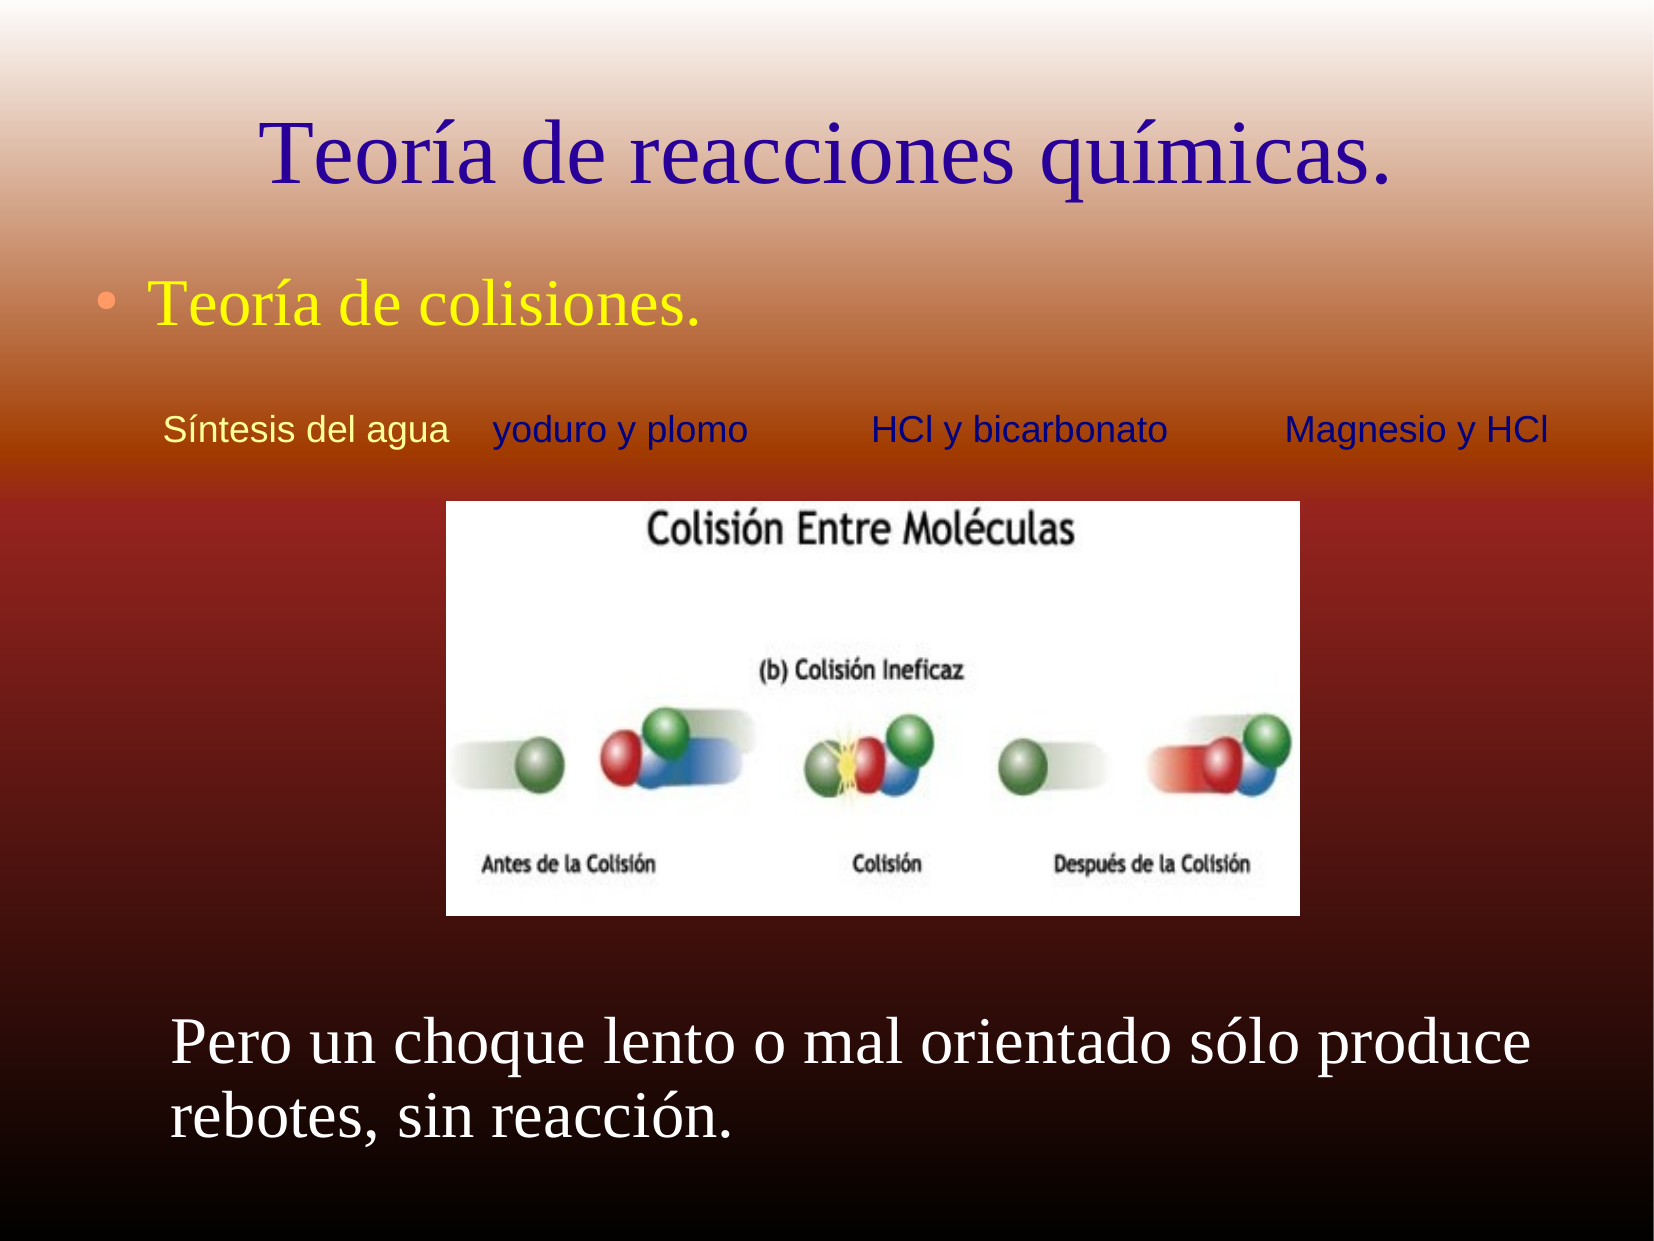

# Teoría de reacciones químicas.
Teoría de colisiones.
Síntesis del agua
yoduro y plomo
HCl y bicarbonato
Magnesio y HCl
Pero un choque lento o mal orientado sólo produce rebotes, sin reacción.